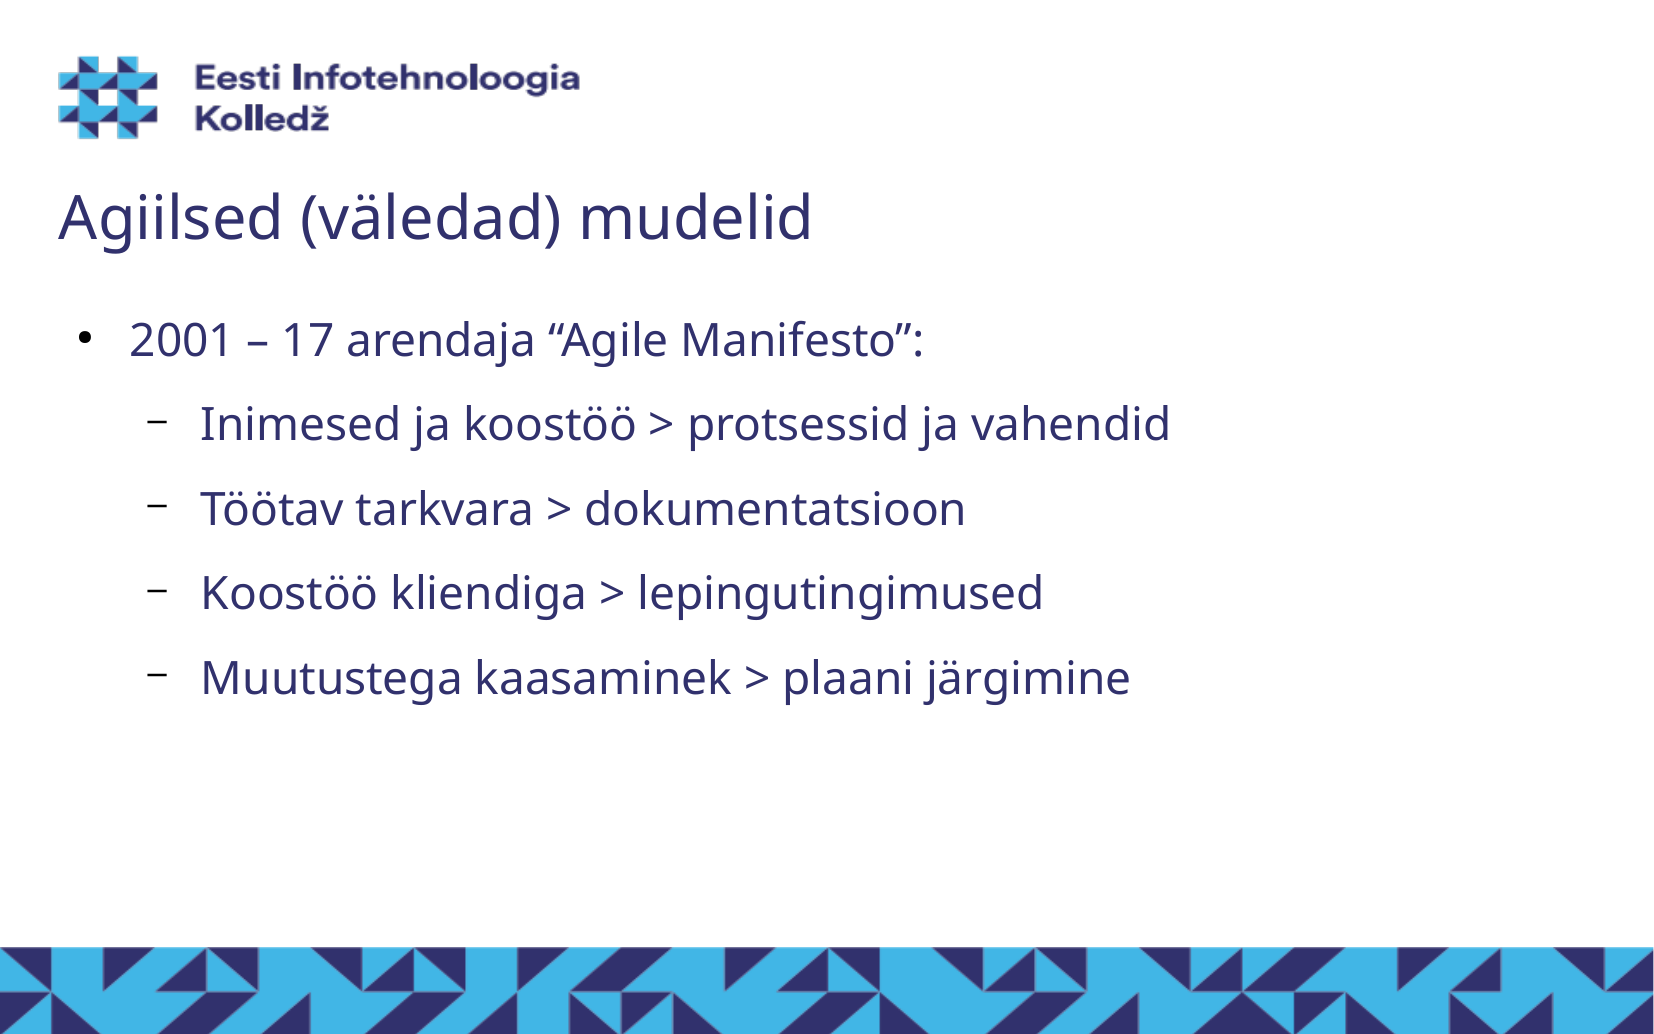

# Agiilsed (väledad) mudelid
2001 – 17 arendaja “Agile Manifesto”:
Inimesed ja koostöö > protsessid ja vahendid
Töötav tarkvara > dokumentatsioon
Koostöö kliendiga > lepingutingimused
Muutustega kaasaminek > plaani järgimine